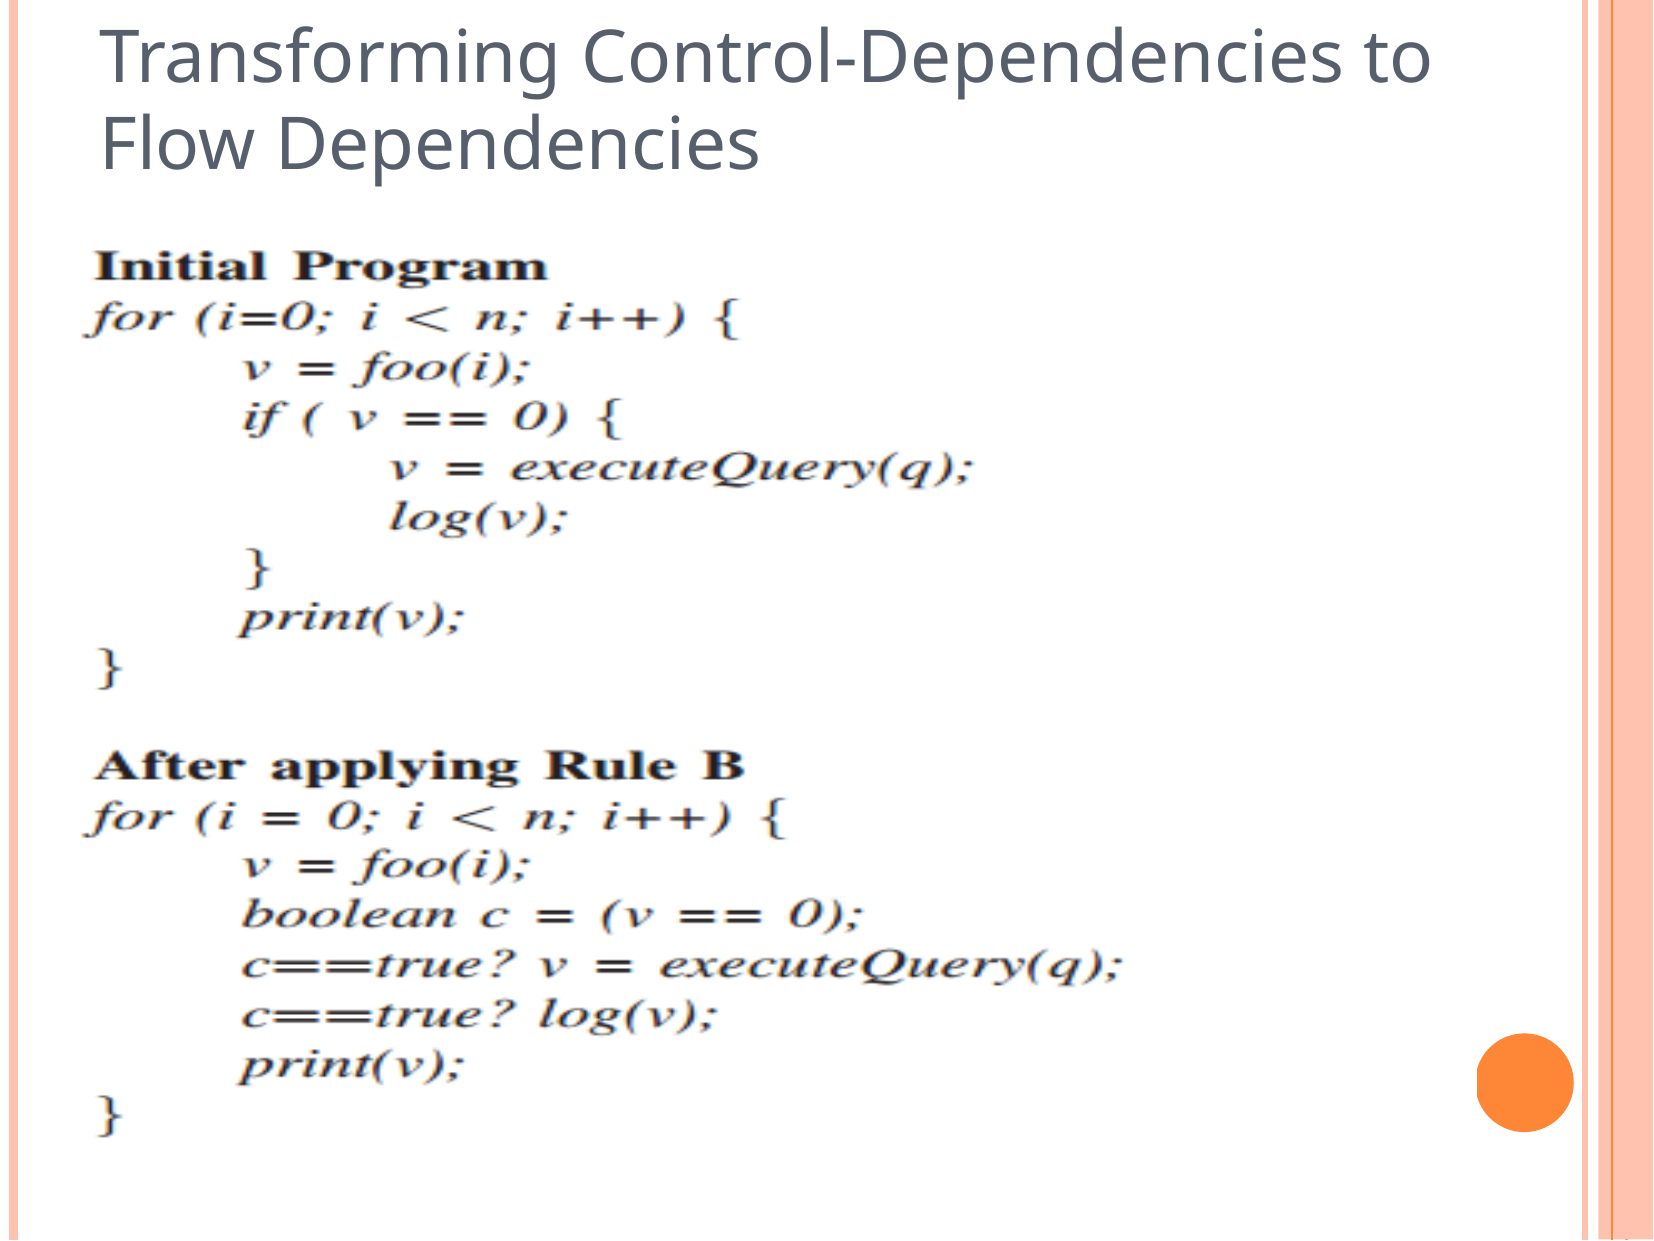

Transforming Control-Dependencies to Flow Dependencies
1A(i) Basic Form
/56